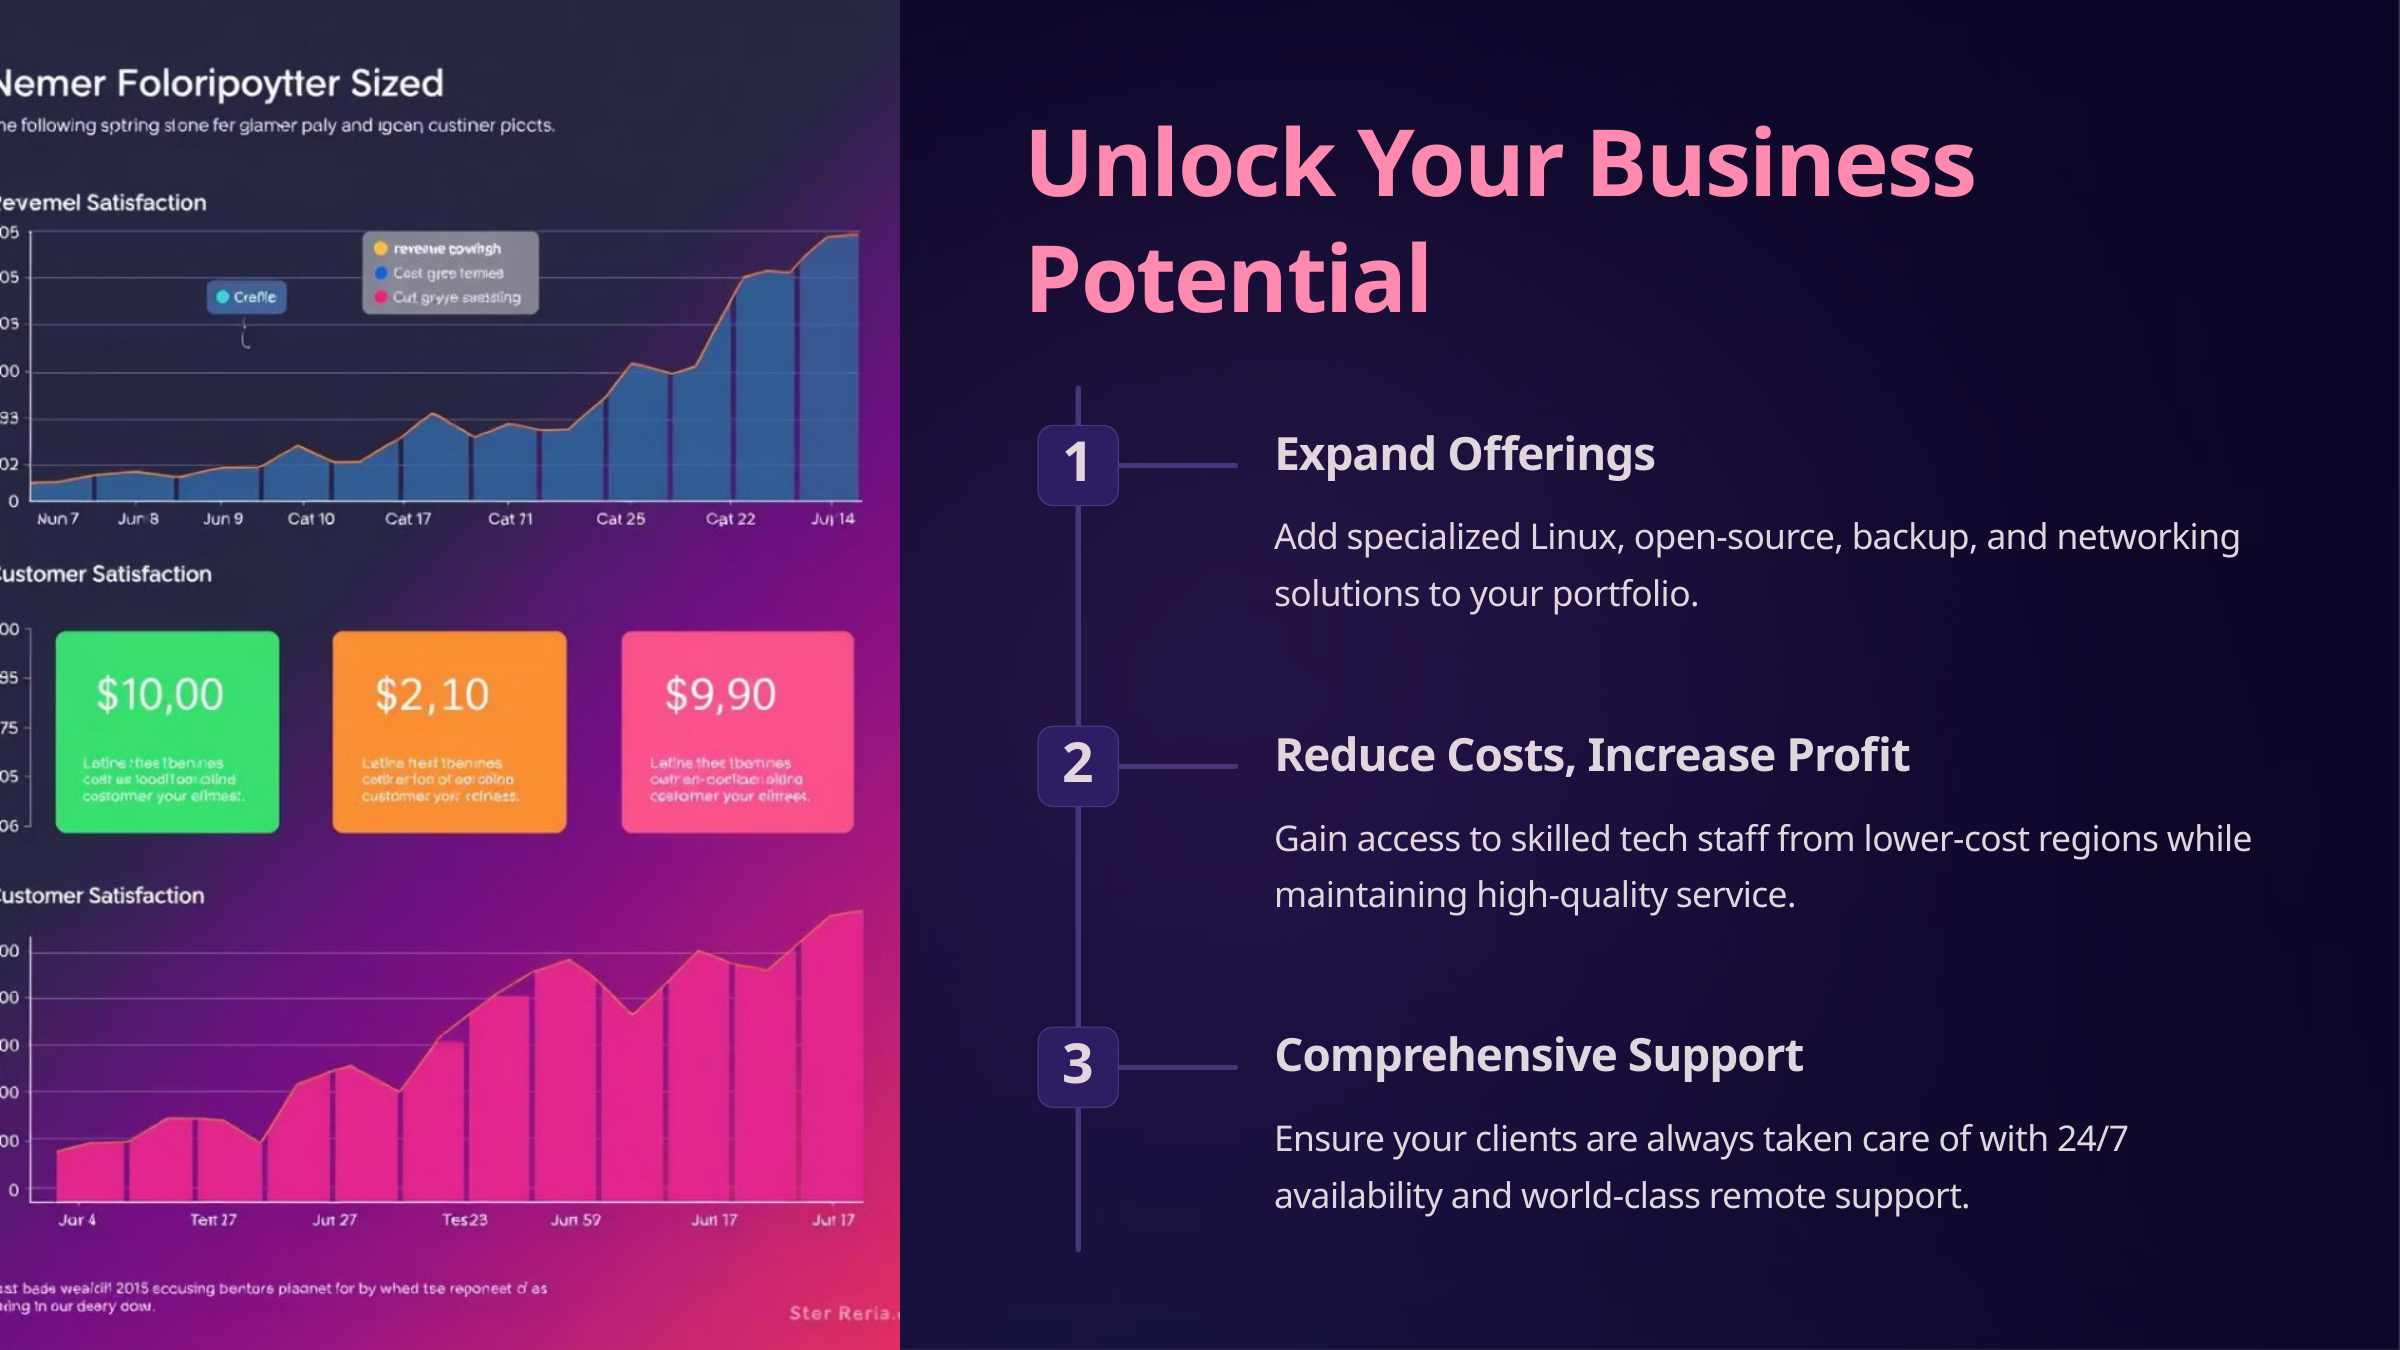

Unlock Your Business Potential
Expand Offerings
1
Add specialized Linux, open-source, backup, and networking solutions to your portfolio.
Reduce Costs, Increase Profit
2
Gain access to skilled tech staff from lower-cost regions while maintaining high-quality service.
Comprehensive Support
3
Ensure your clients are always taken care of with 24/7 availability and world-class remote support.